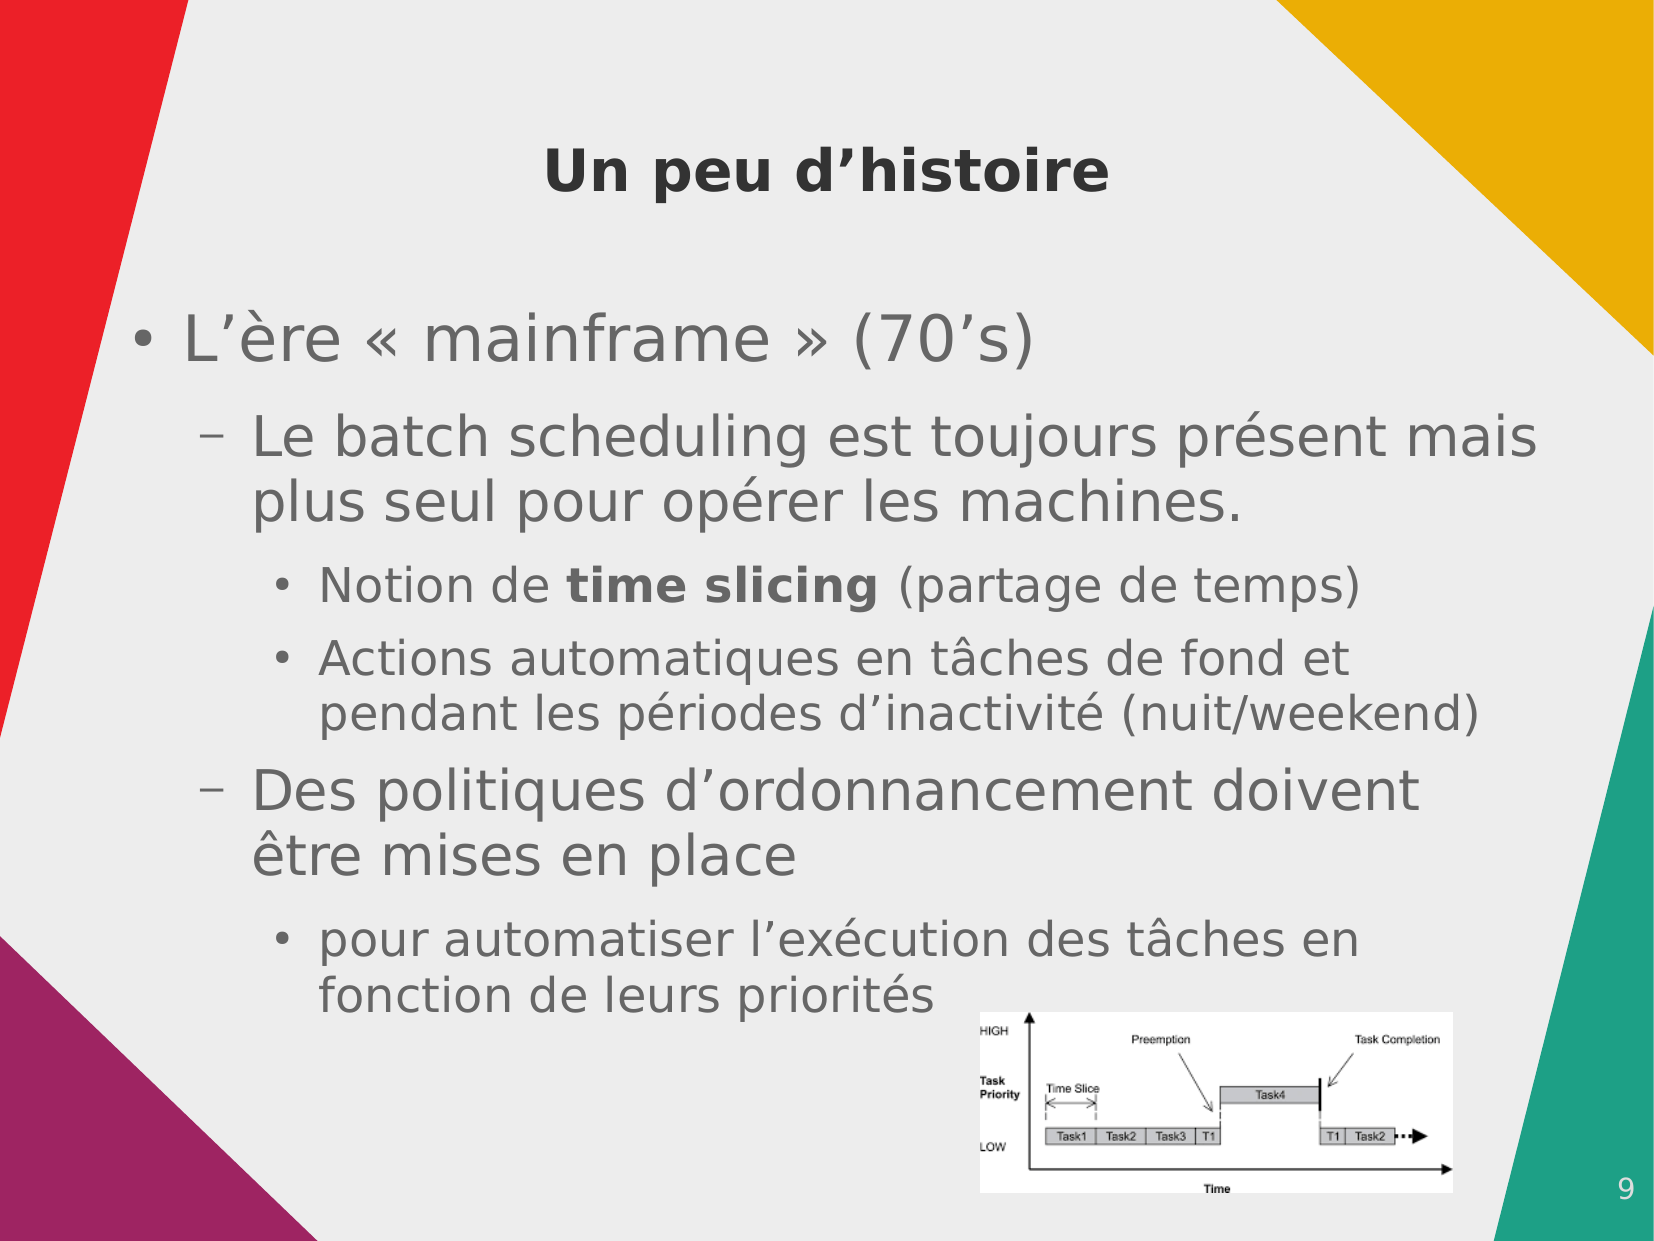

# Un peu d’histoire
L’ère « mainframe » (70’s)
Le batch scheduling est toujours présent mais plus seul pour opérer les machines.
Notion de time slicing (partage de temps)
Actions automatiques en tâches de fond et pendant les périodes d’inactivité (nuit/weekend)
Des politiques d’ordonnancement doivent être mises en place
pour automatiser l’exécution des tâches en fonction de leurs priorités
9